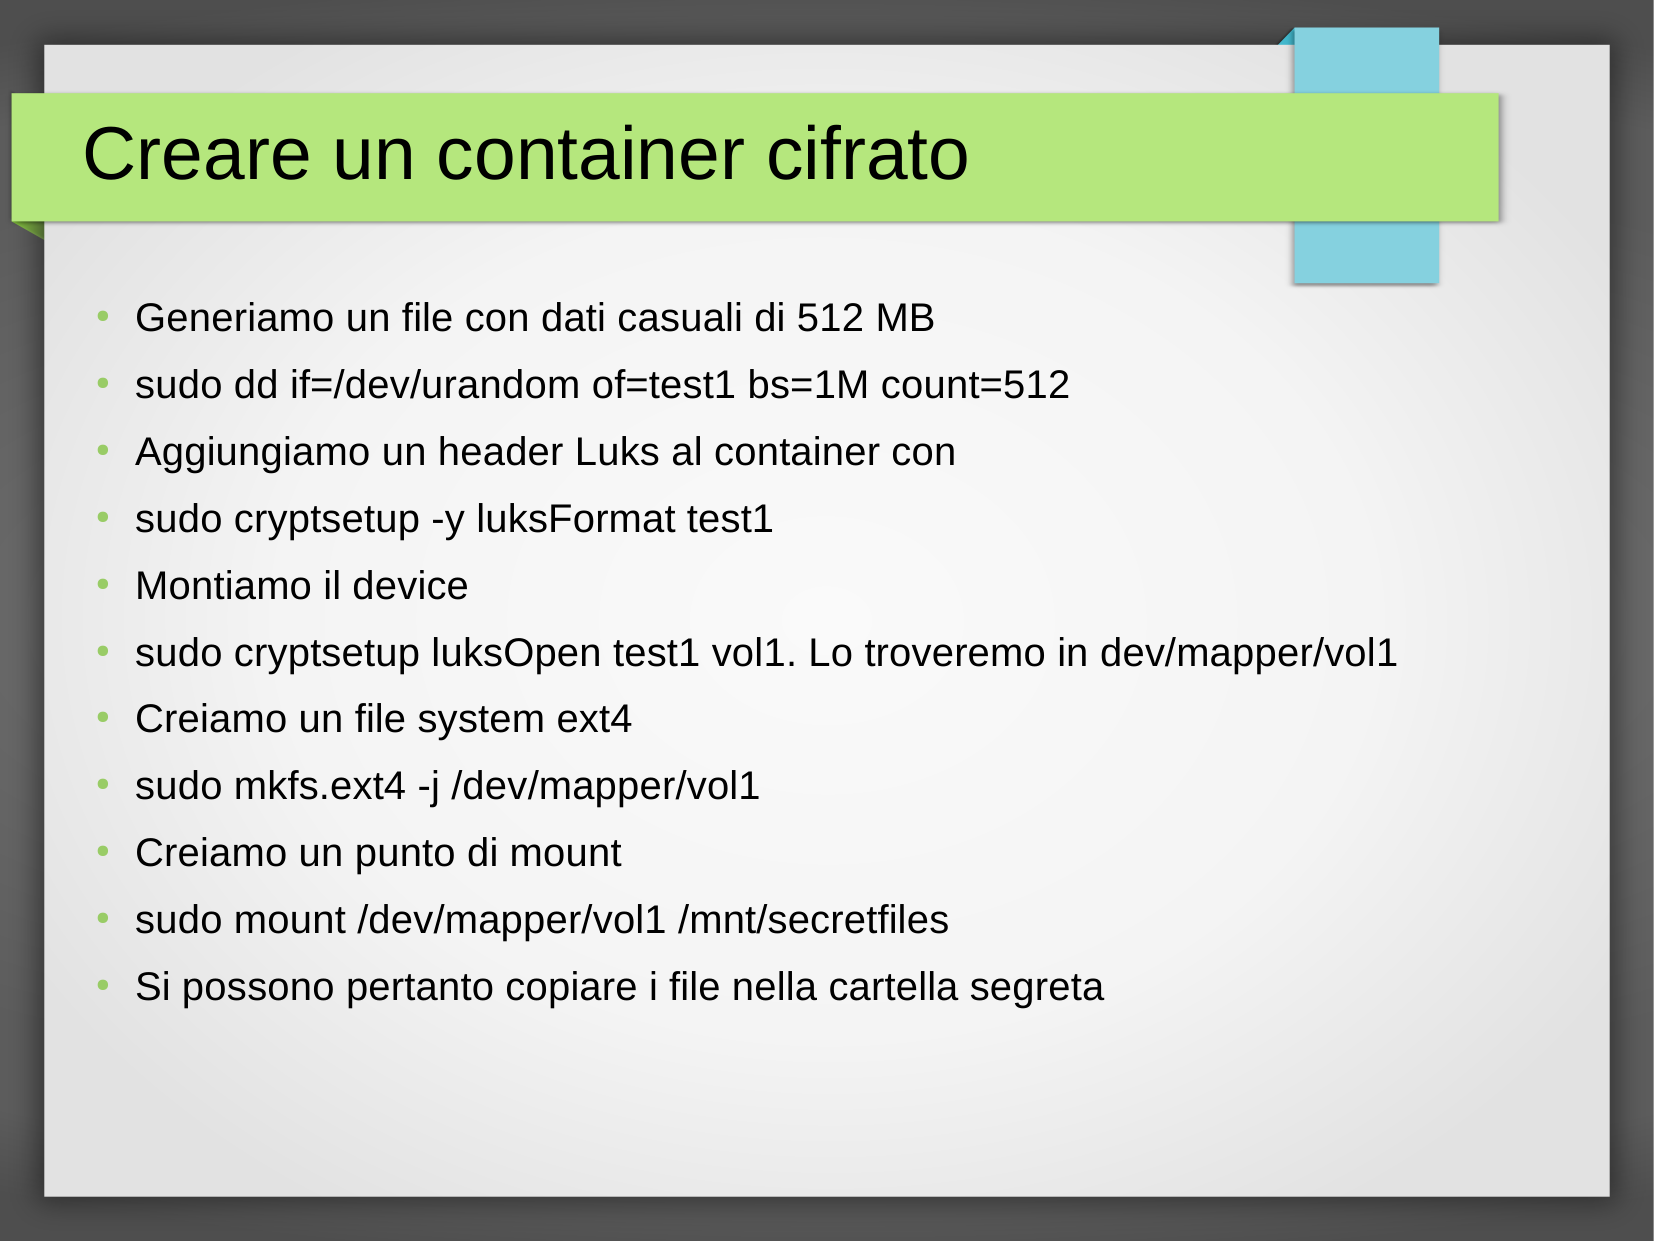

# Creare un container cifrato
Generiamo un file con dati casuali di 512 MB
sudo dd if=/dev/urandom of=test1 bs=1M count=512
Aggiungiamo un header Luks al container con
sudo cryptsetup -y luksFormat test1
Montiamo il device
sudo cryptsetup luksOpen test1 vol1. Lo troveremo in dev/mapper/vol1
Creiamo un file system ext4
sudo mkfs.ext4 -j /dev/mapper/vol1
Creiamo un punto di mount
sudo mount /dev/mapper/vol1 /mnt/secretfiles
Si possono pertanto copiare i file nella cartella segreta